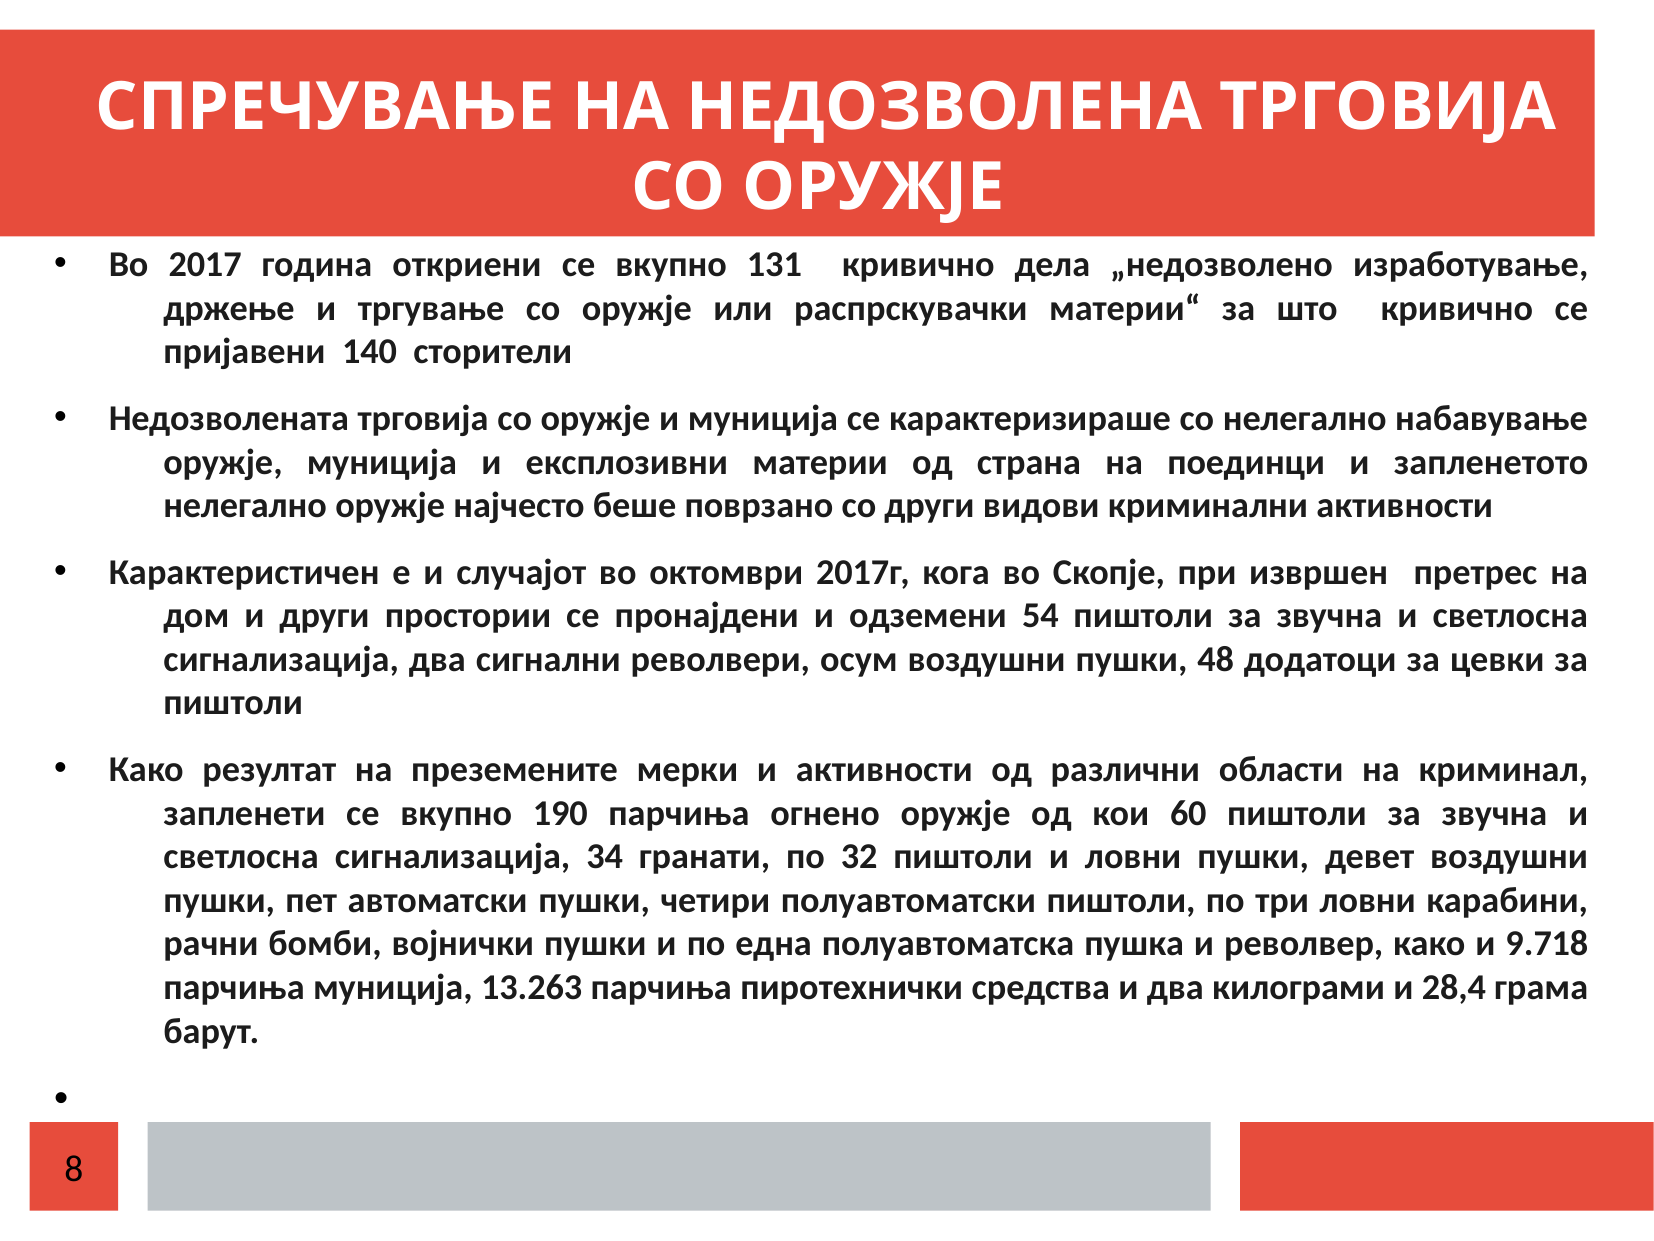

# СПРЕЧУВАЊЕ НА НЕДОЗВОЛЕНА ТРГОВИЈА СО ОРУЖЈЕ
Во 2017 година откриени се вкупно 131 кривично дела „недозволено изработување, држење и тргување со оружје или распрскувачки материи“ за што кривично се пријавени 140 сторители
Недозволената трговија со оружје и муниција се карактеризираше со нелегално набавување оружје, муниција и експлозивни материи од страна на поединци и запленетото нелегално оружје најчесто беше поврзано со други видови криминални активности
Карактеристичен е и случајот во октомври 2017г, кога во Скопје, при извршен претрес на дом и други простории се пронајдени и одземени 54 пиштоли за звучна и светлосна сигнализација, два сигнални револвери, осум воздушни пушки, 48 додатоци за цевки за пиштоли
Како резултат на преземените мерки и активности од различни области на криминал, запленети се вкупно 190 парчиња огнено оружје од кои 60 пиштоли за звучна и светлосна сигнализација, 34 гранати, по 32 пиштоли и ловни пушки, девет воздушни пушки, пет автоматски пушки, четири полуавтоматски пиштоли, по три ловни карабини, рачни бомби, војнички пушки и по една полуавтоматска пушка и револвер, како и 9.718 парчиња муниција, 13.263 парчиња пиротехнички средства и два килограми и 28,4 грама барут.